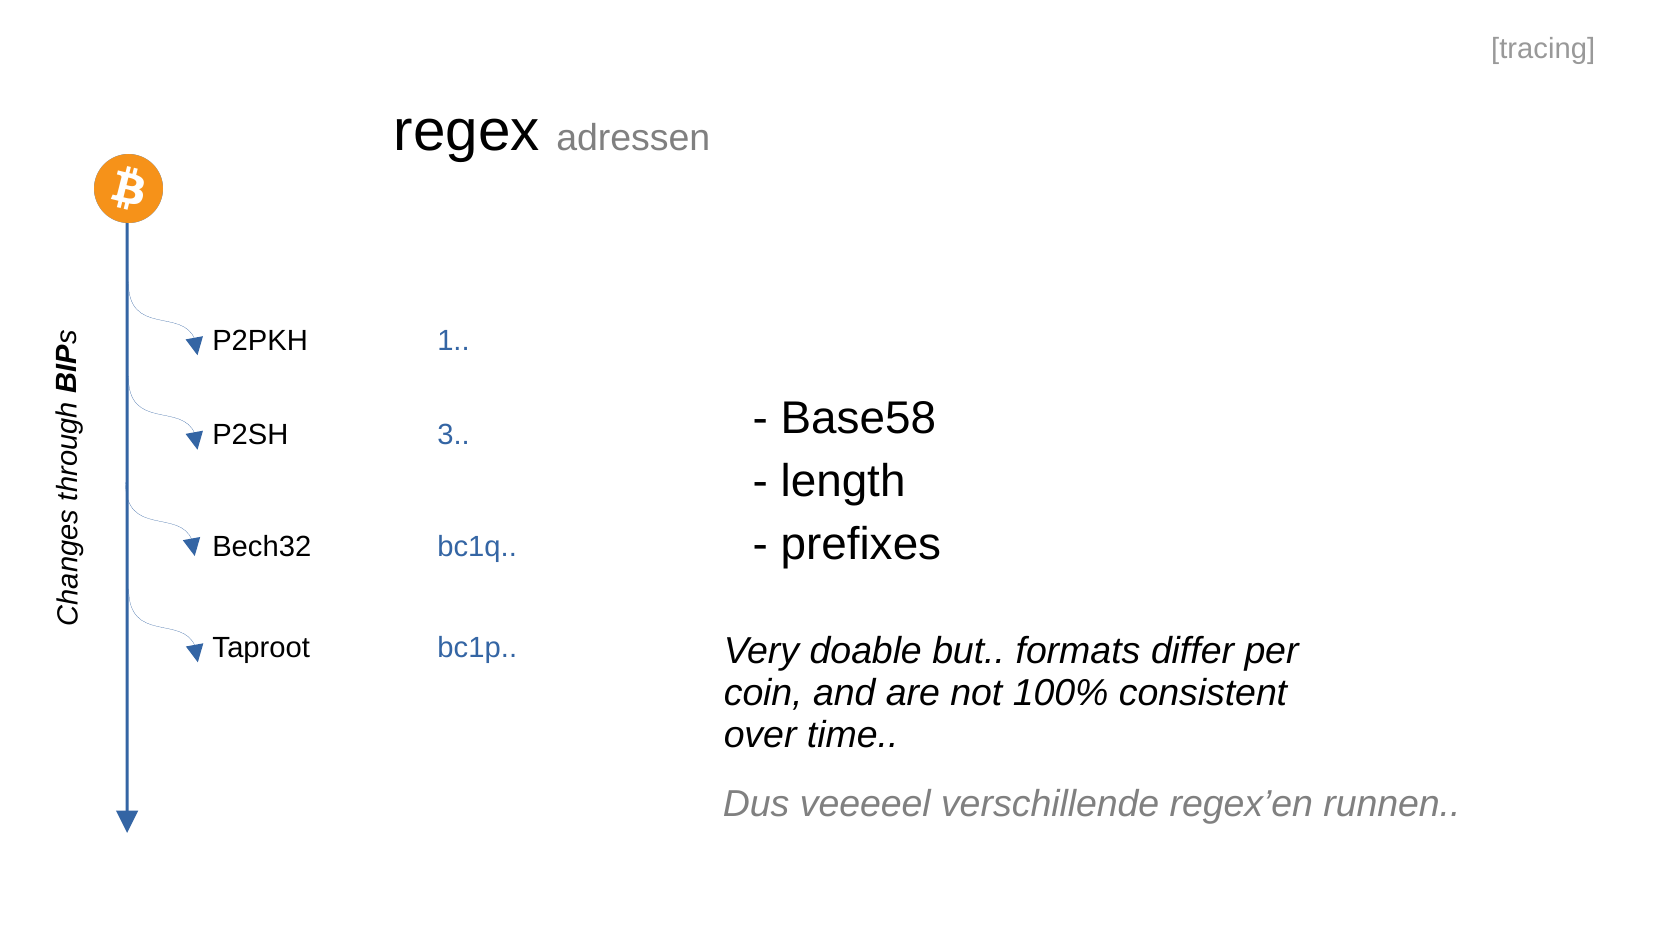

[tracing]
regex adressen
P2PKH		1..
Changes through BIPs
- Base58
- length
- prefixes
P2SH		3..
Bech32		bc1q..
Very doable but.. formats differ per coin, and are not 100% consistent over time..
Taproot		bc1p..
Dus veeeeel verschillende regex’en runnen..